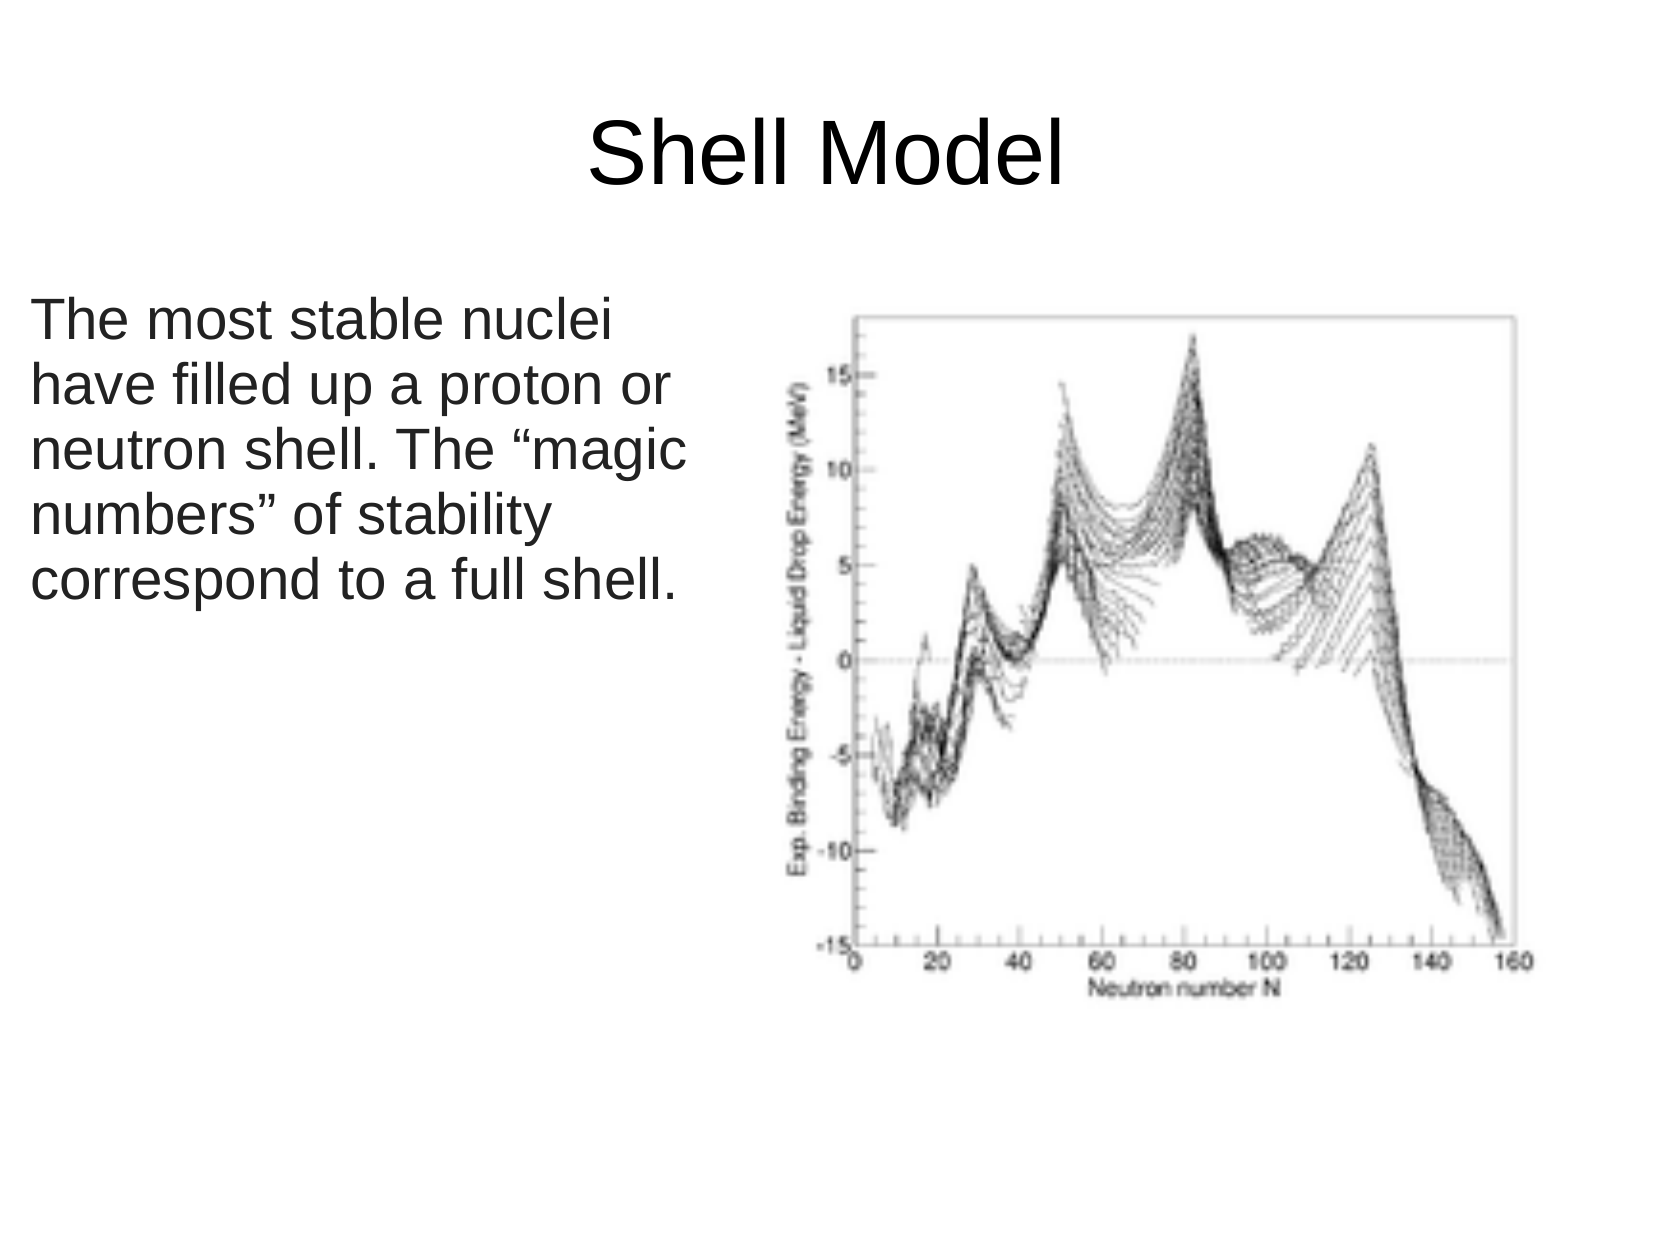

# Shell Model
The most stable nuclei have filled up a proton or neutron shell. The “magic numbers” of stability correspond to a full shell.